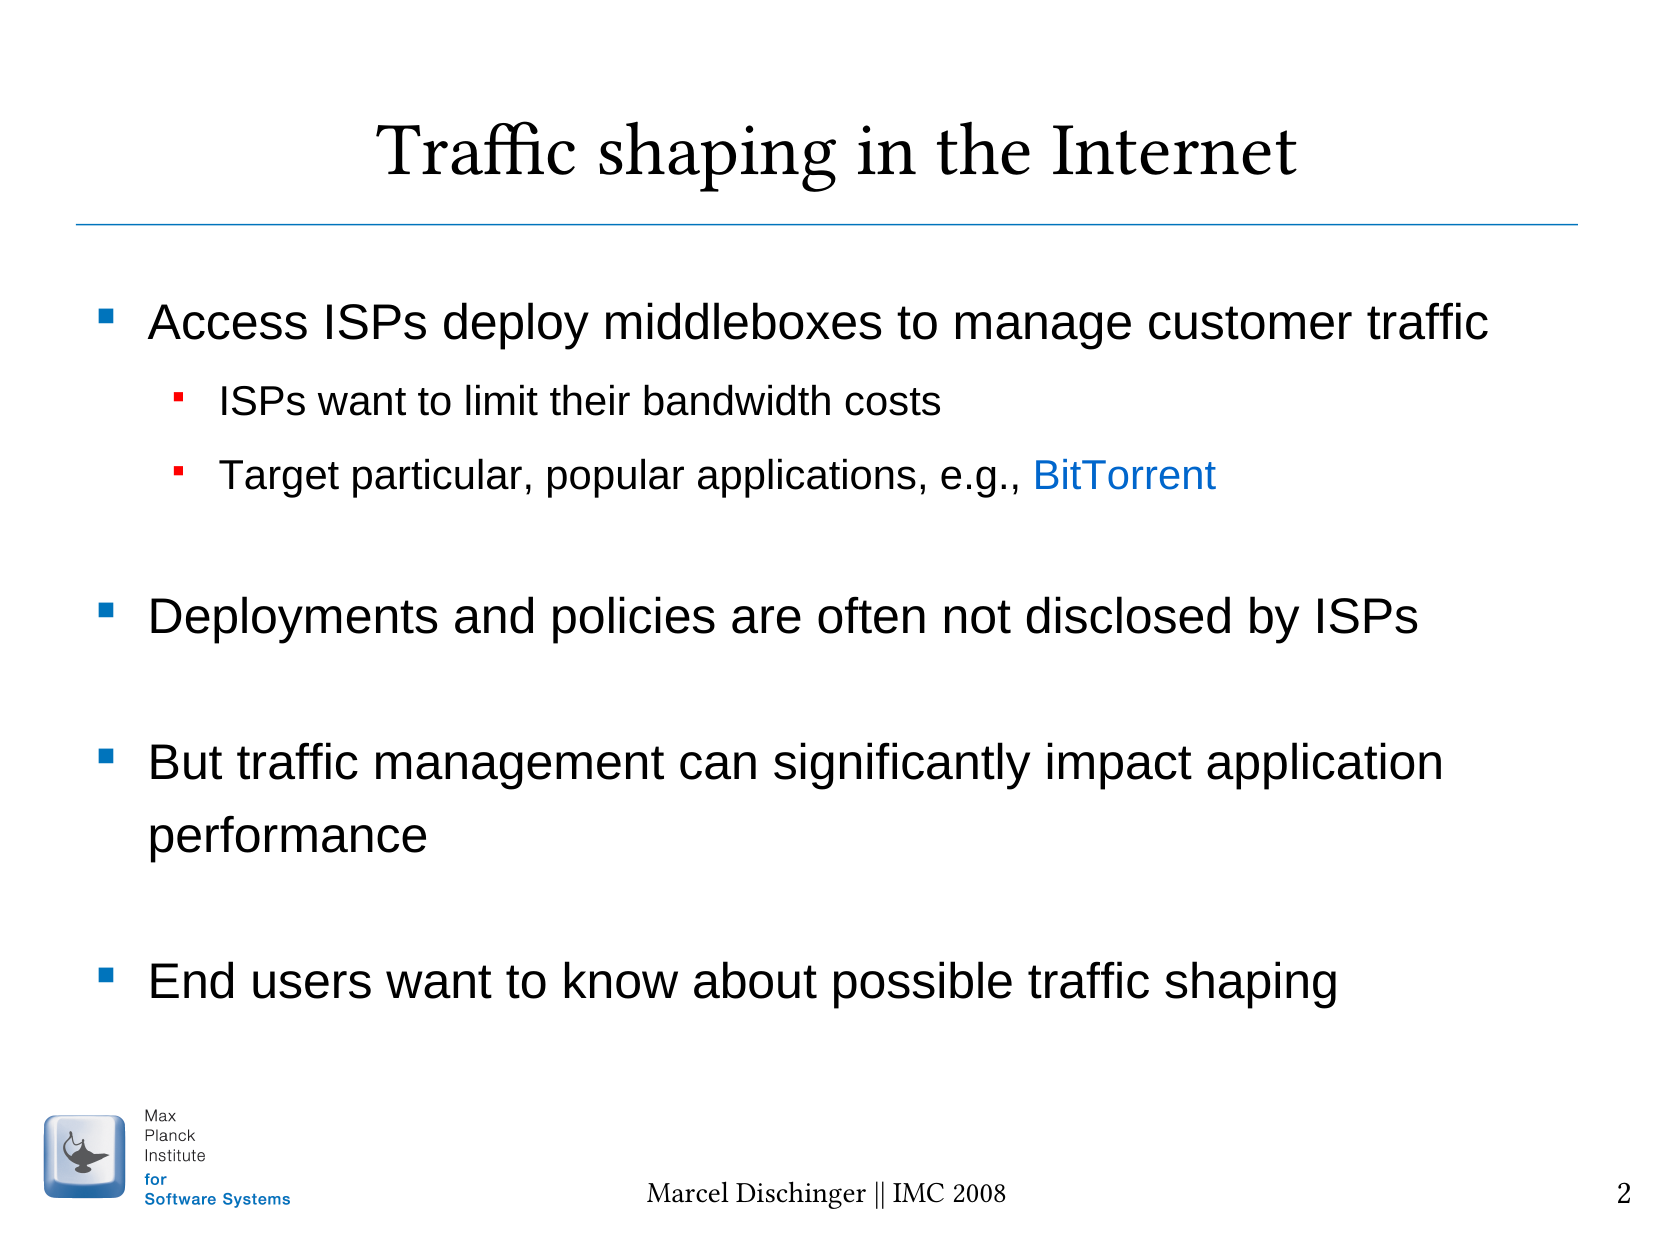

# Traffic shaping in the Internet
Access ISPs deploy middleboxes to manage customer traffic
ISPs want to limit their bandwidth costs
Target particular, popular applications, e.g., BitTorrent
Deployments and policies are often not disclosed by ISPs
But traffic management can significantly impact application performance
End users want to know about possible traffic shaping